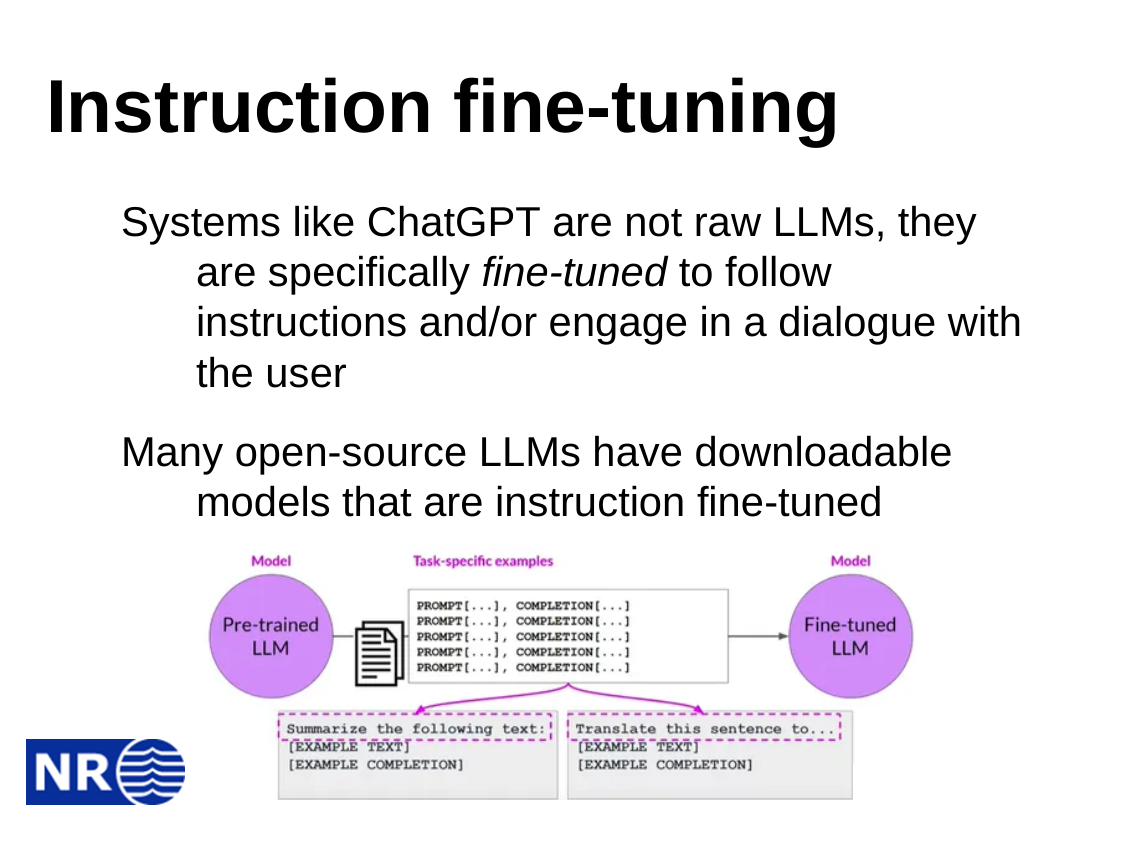

# Instruction fine-tuning
Systems like ChatGPT are not raw LLMs, they are specifically fine-tuned to follow instructions and/or engage in a dialogue with the user
Many open-source LLMs have downloadable models that are instruction fine-tuned